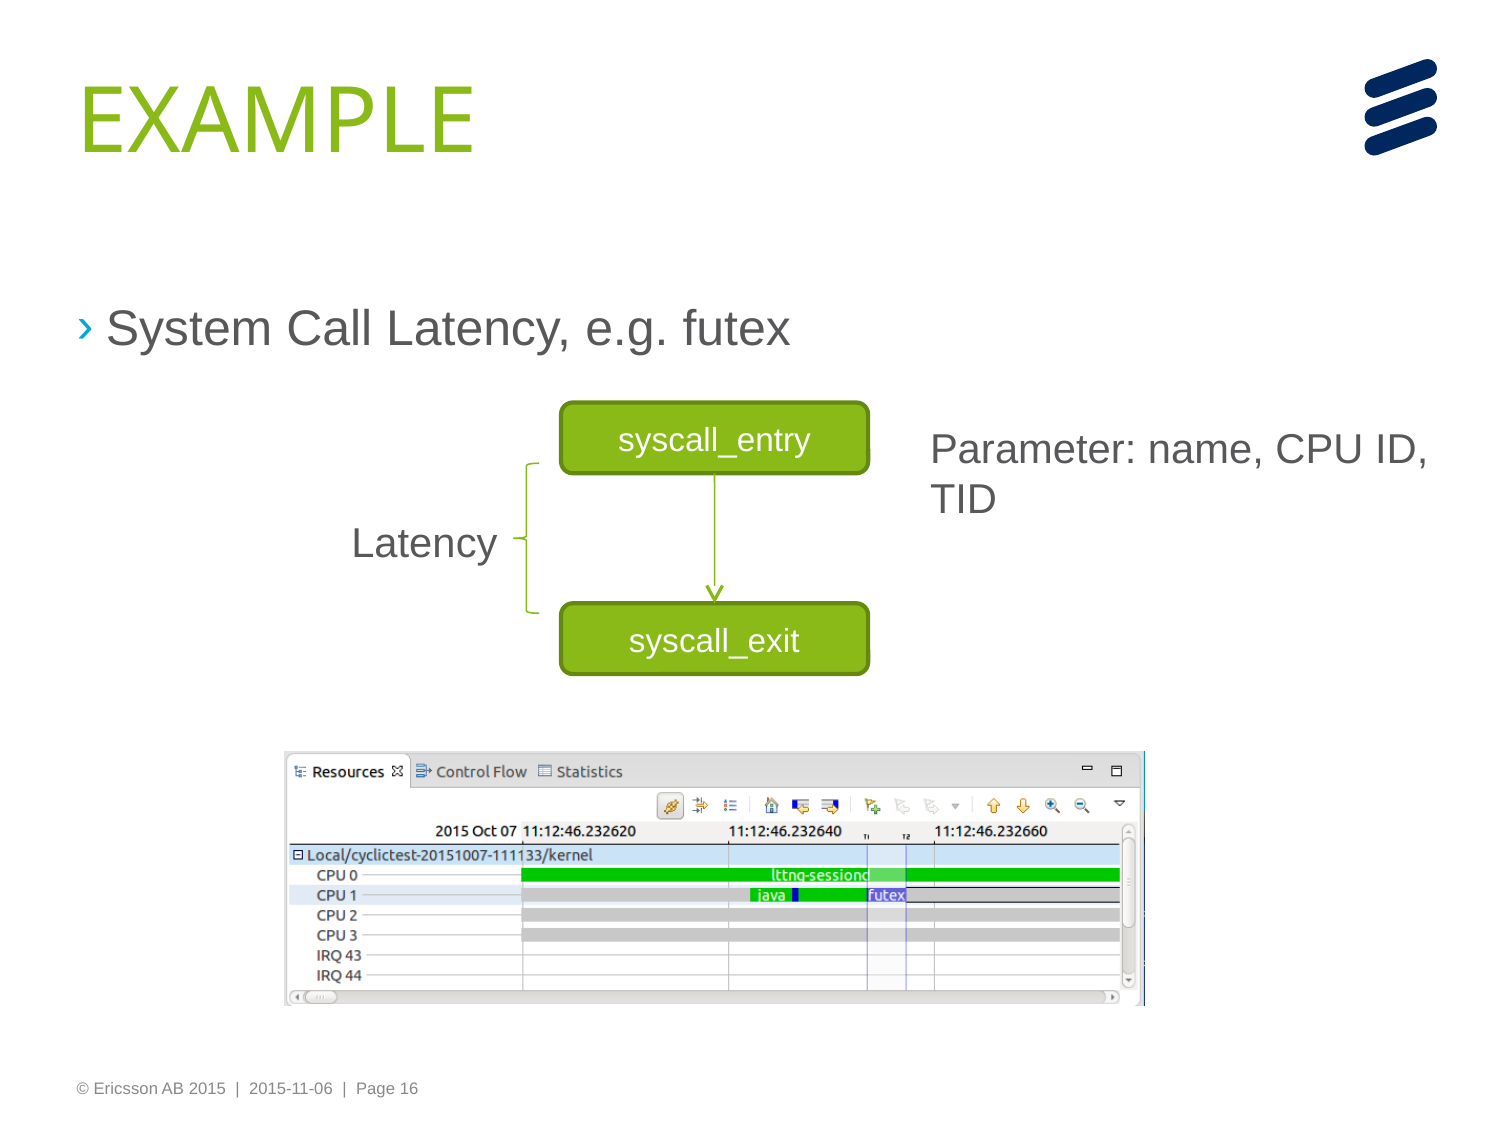

EXAMPLE
# System Call Latency, e.g. futex
syscall_entry
Parameter: name, CPU ID, TID
Latency
syscall_exit